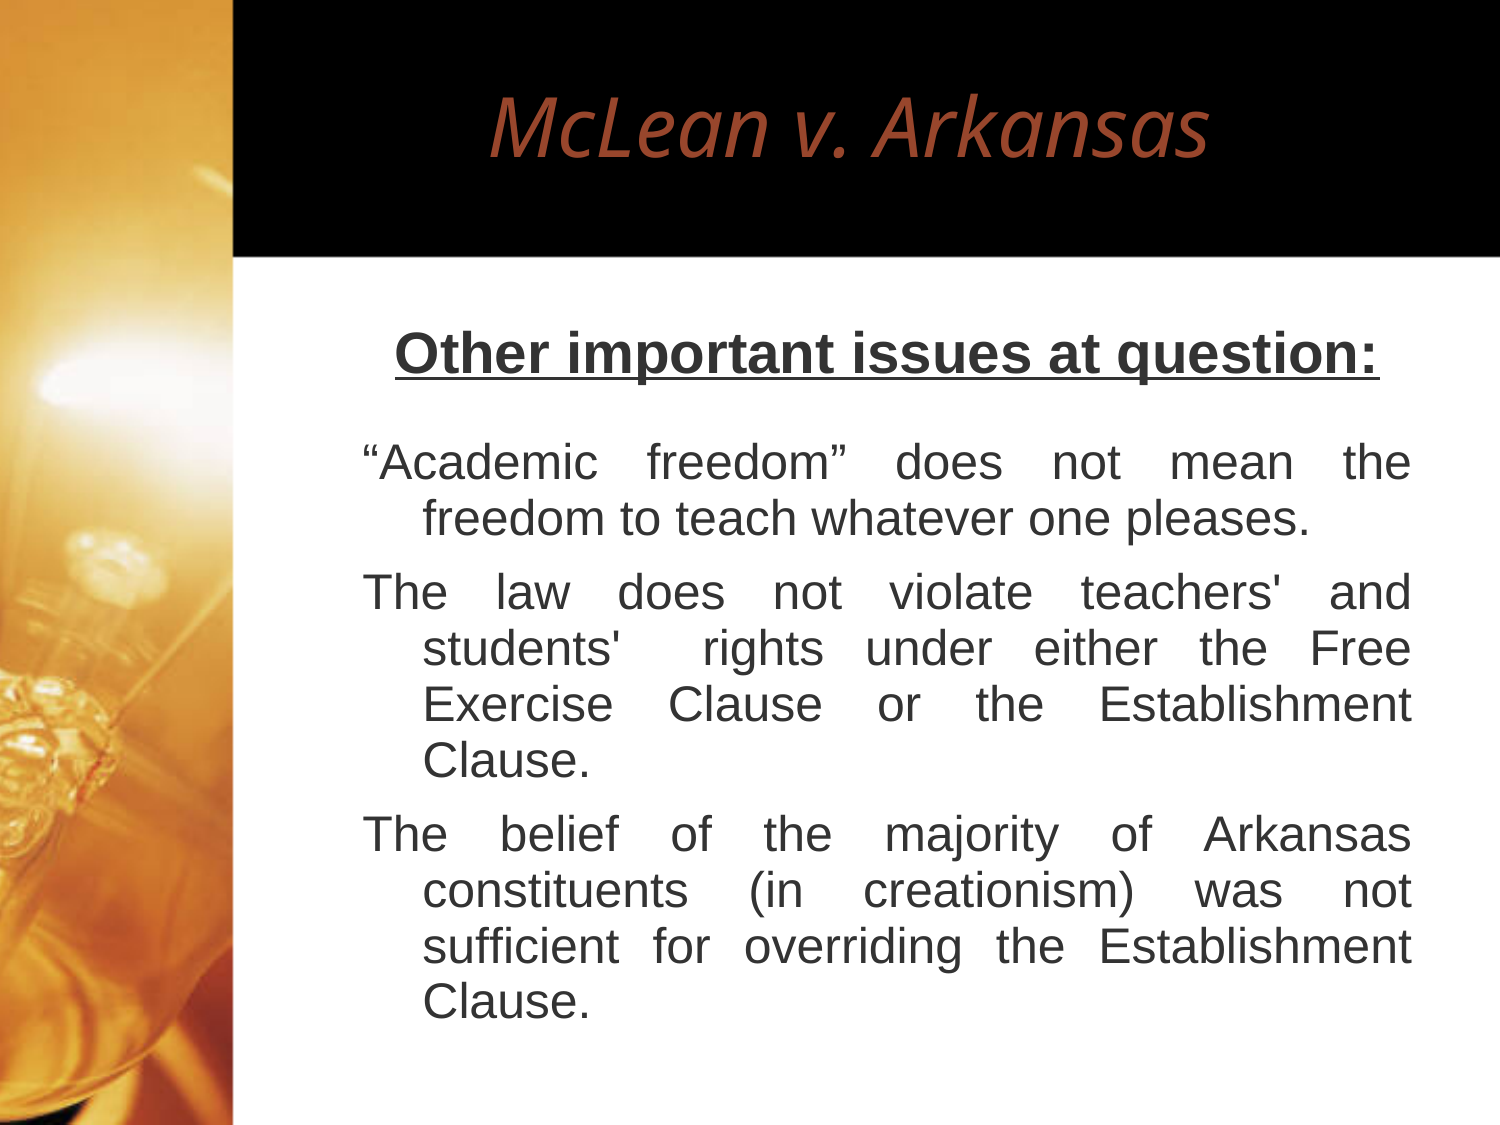

# McLean v. Arkansas
Other important issues at question:
“Academic freedom” does not mean the freedom to teach whatever one pleases.
The law does not violate teachers' and students' rights under either the Free Exercise Clause or the Establishment Clause.
The belief of the majority of Arkansas constituents (in creationism) was not sufficient for overriding the Establishment Clause.